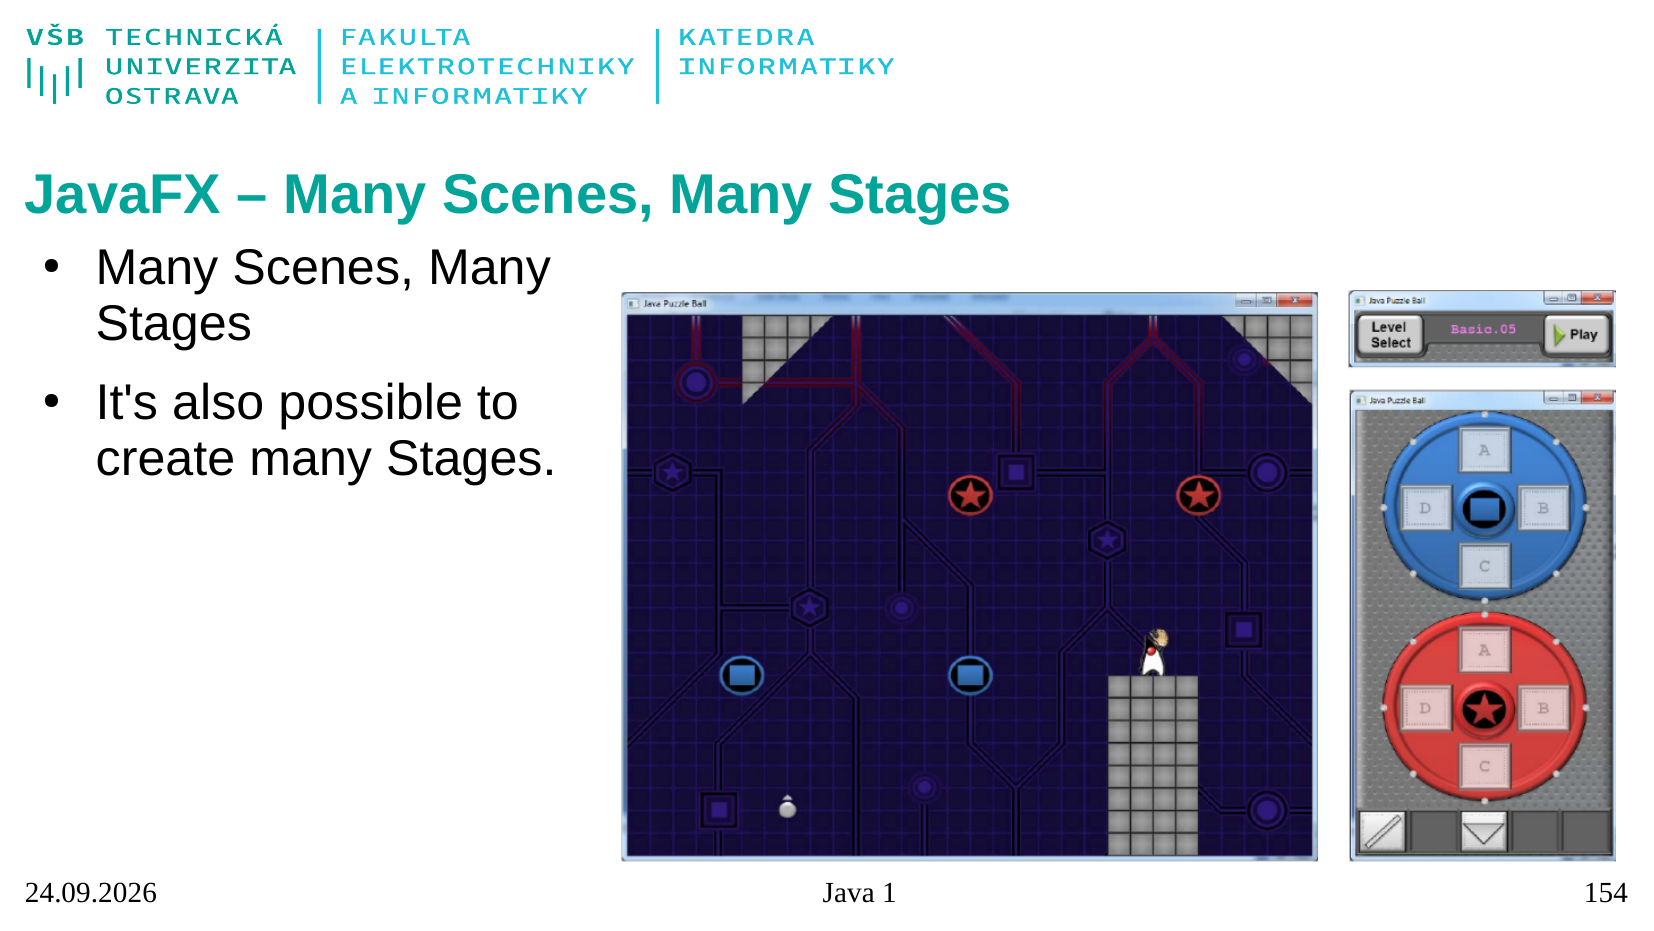

# JavaFX – Many Scenes, Many Stages
Many Scenes, Many Stages
It's also possible to create many Stages.
Java 1
154